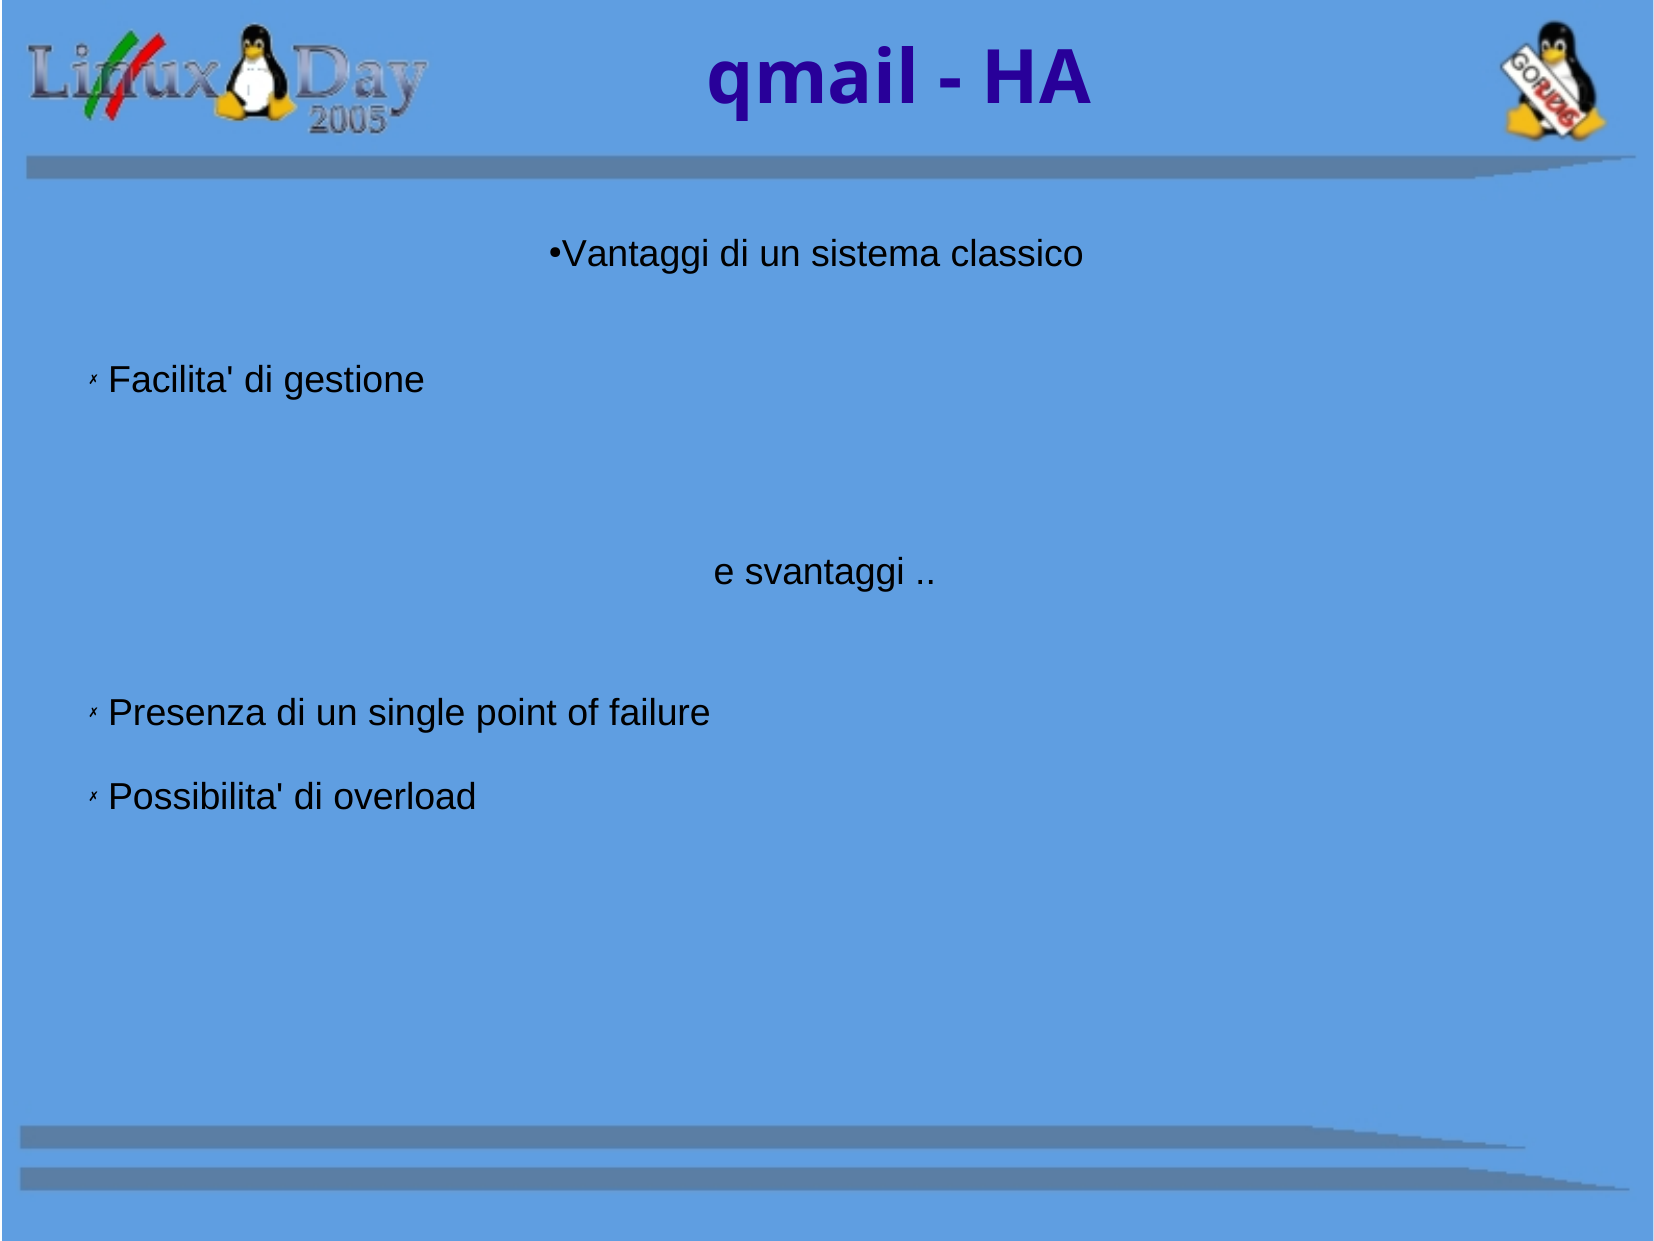

qmail - HA
Vantaggi di un sistema classico
 Facilita' di gestione
e svantaggi ..
 Presenza di un single point of failure
 Possibilita' di overload